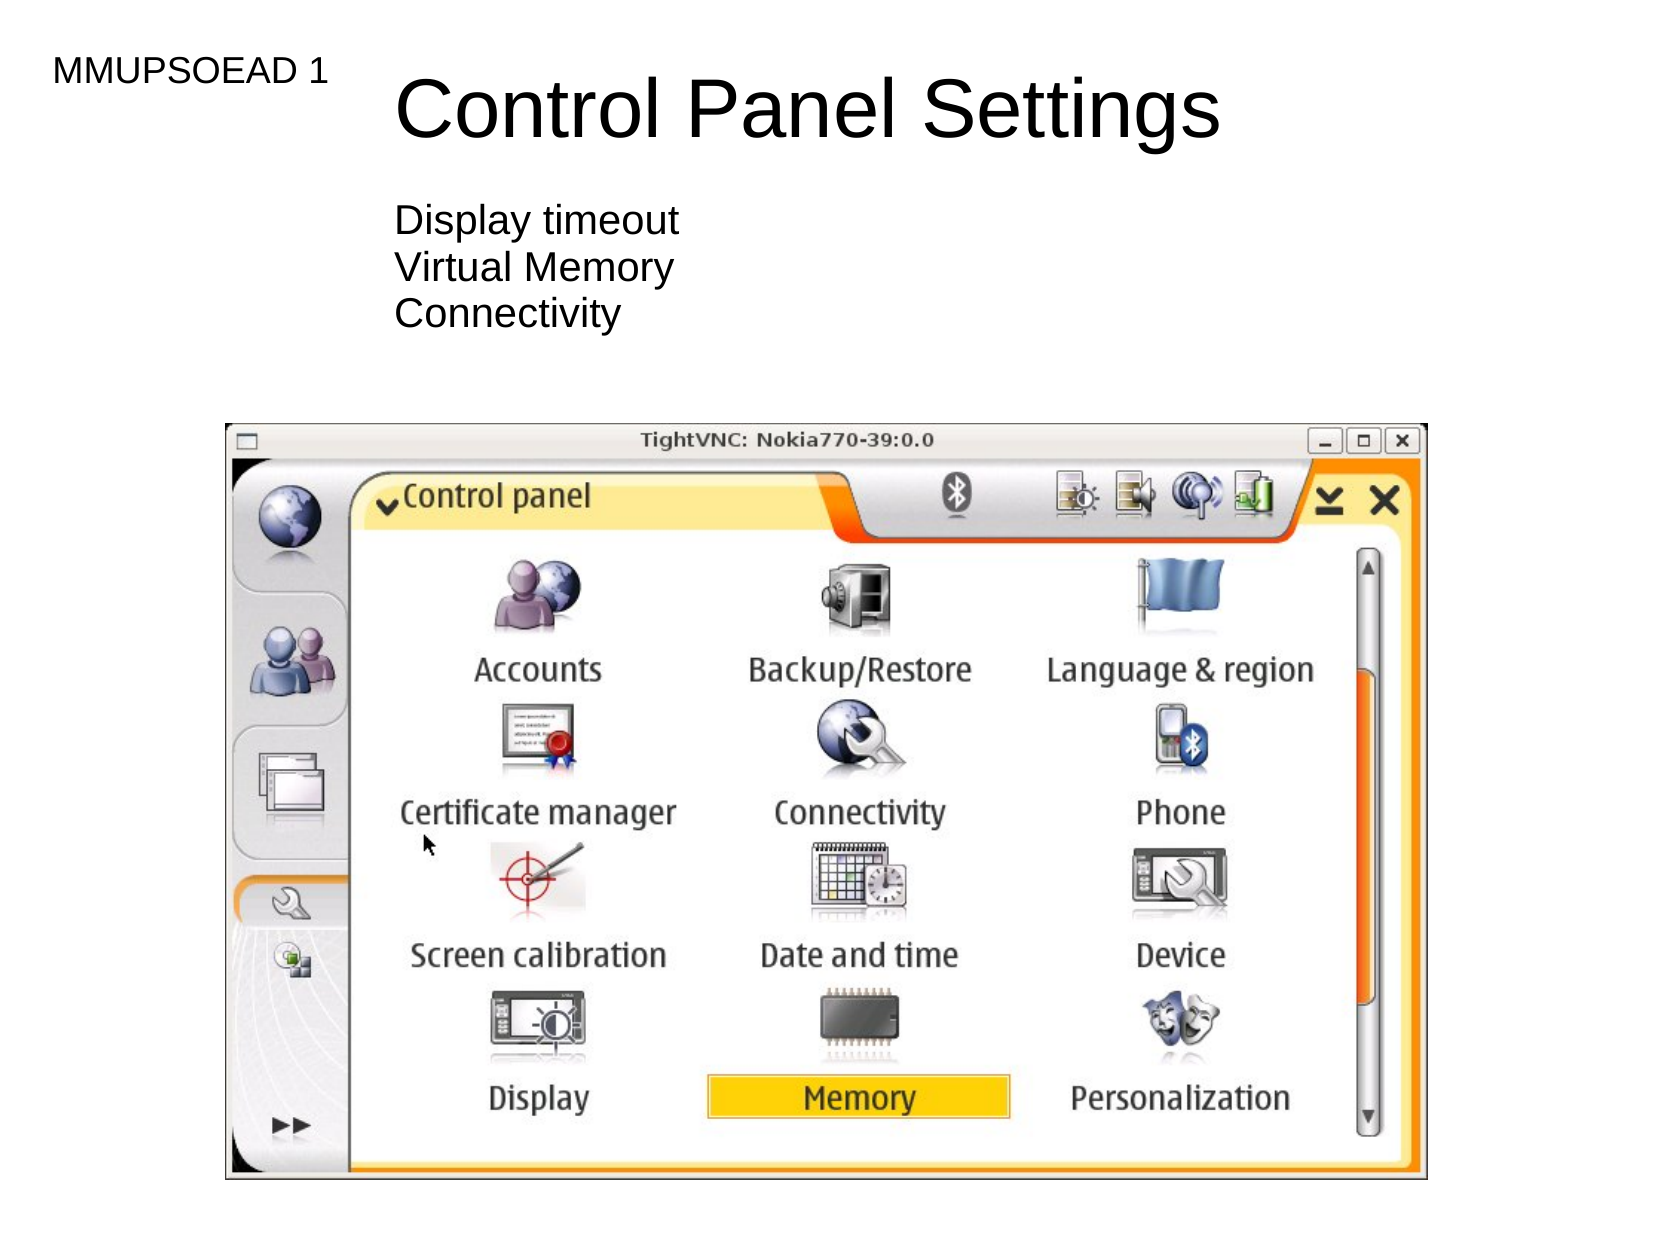

MMUPSOEAD 1
Control Panel Settings
Display timeout
Virtual Memory
Connectivity